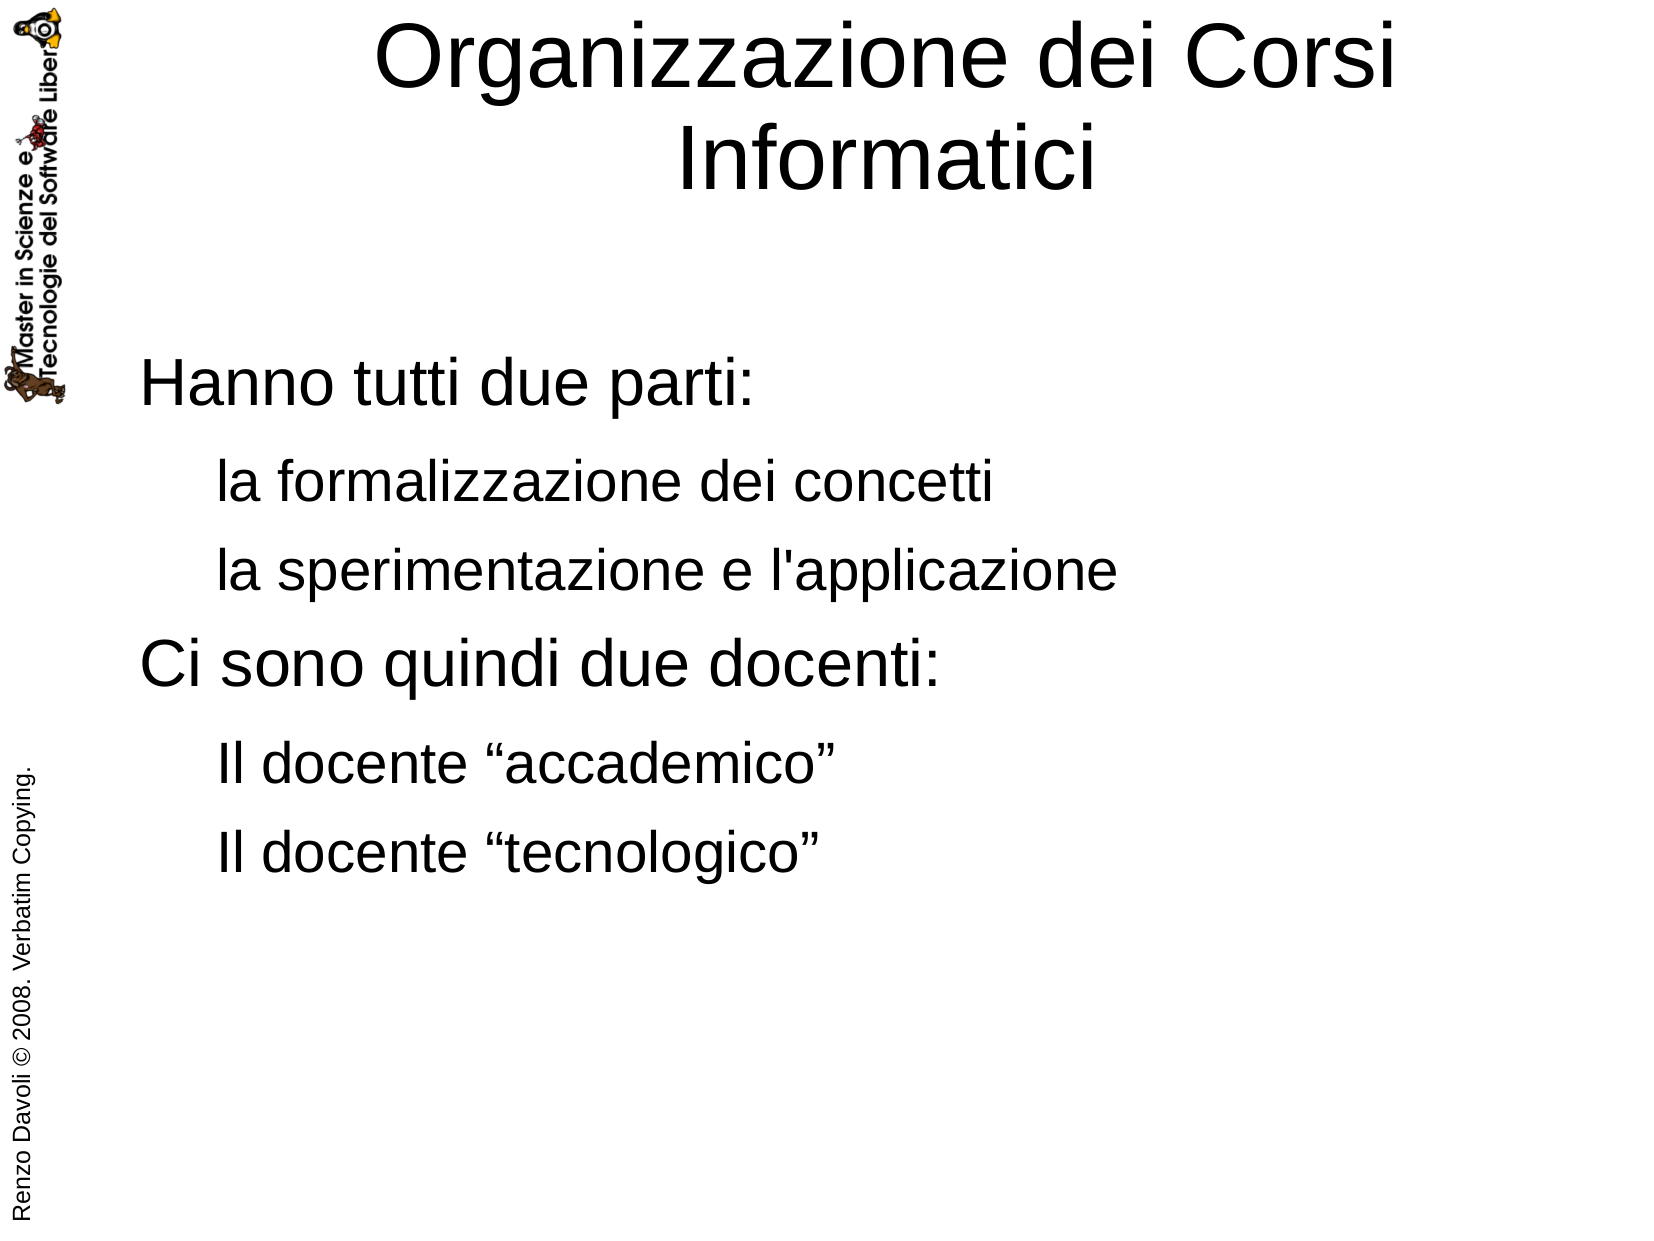

# Organizzazione dei Corsi Informatici
Hanno tutti due parti:
la formalizzazione dei concetti
la sperimentazione e l'applicazione
Ci sono quindi due docenti:
Il docente “accademico”
Il docente “tecnologico”